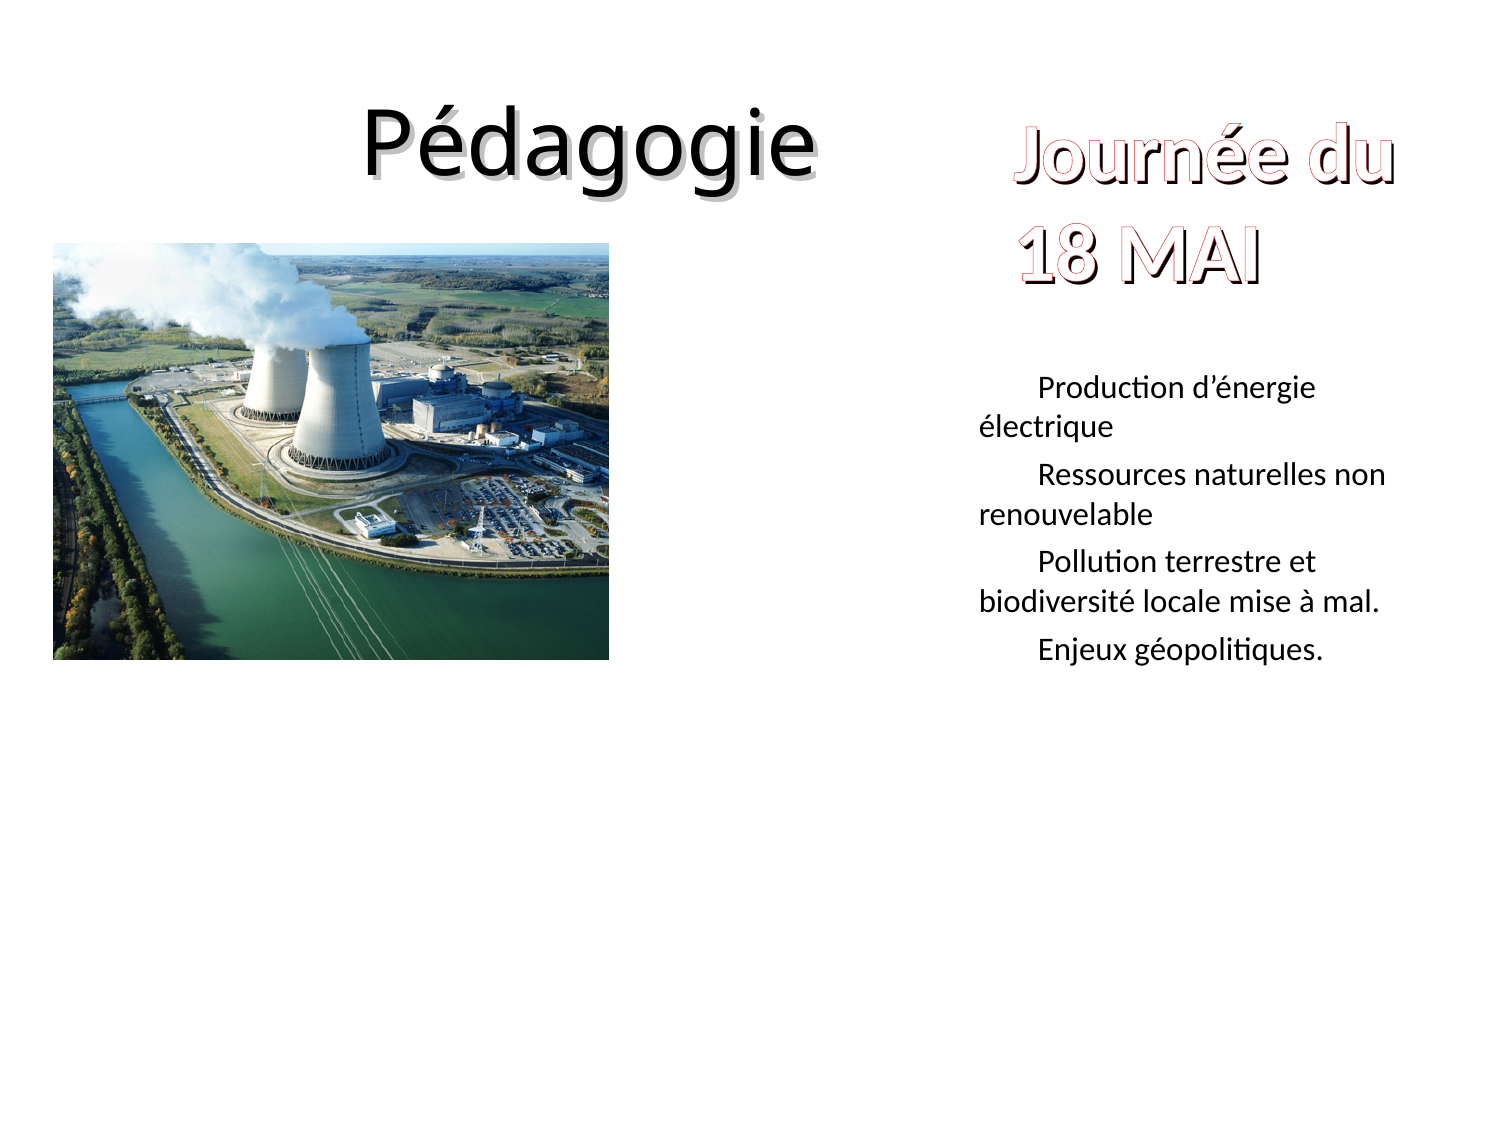

# Pédagogie
Journée du 18 MAI
		Production d’énergie électrique
		Ressources naturelles non renouvelable
		Pollution terrestre et biodiversité locale mise à mal.
		Enjeux géopolitiques.